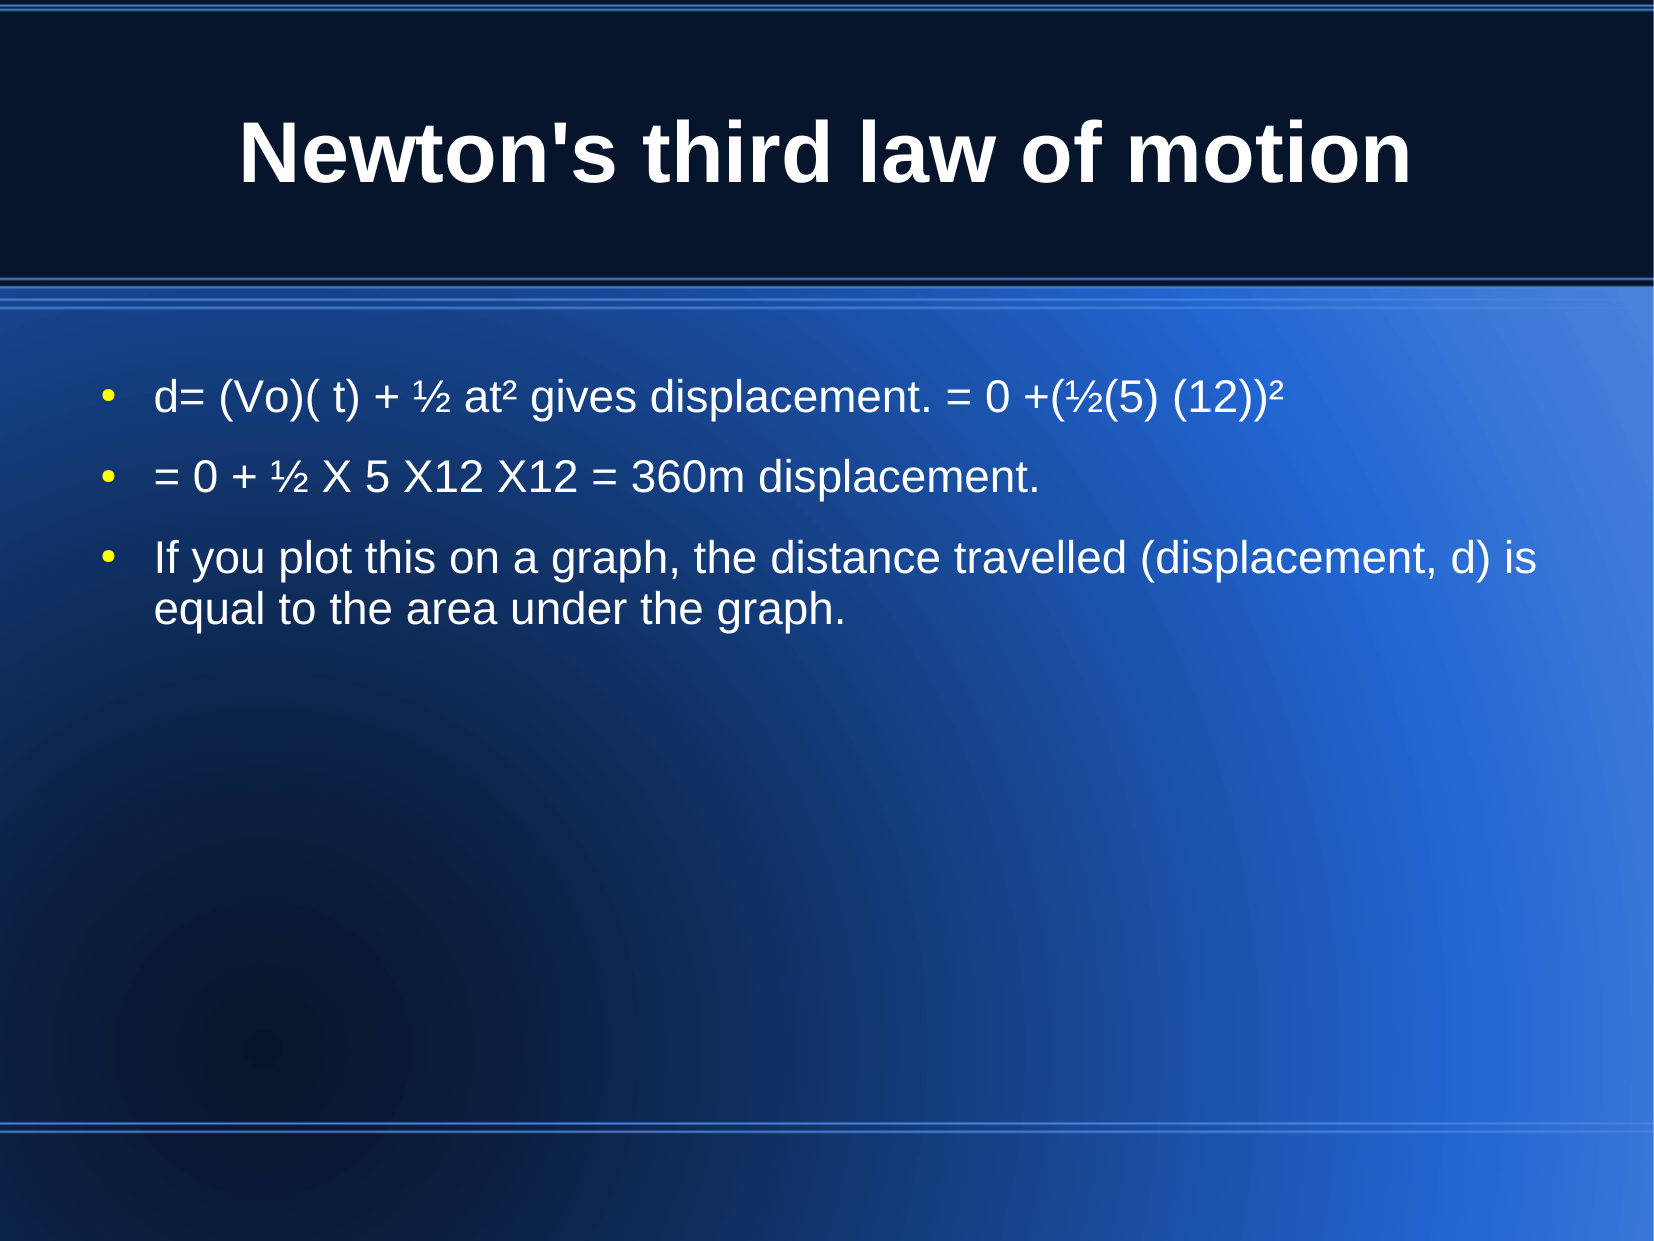

# Newton's third law of motion
d= (Vo)( t) + ½ at² gives displacement. = 0 +(½(5) (12))²
= 0 + ½ X 5 X12 X12 = 360m displacement.
If you plot this on a graph, the distance travelled (displacement, d) is equal to the area under the graph.